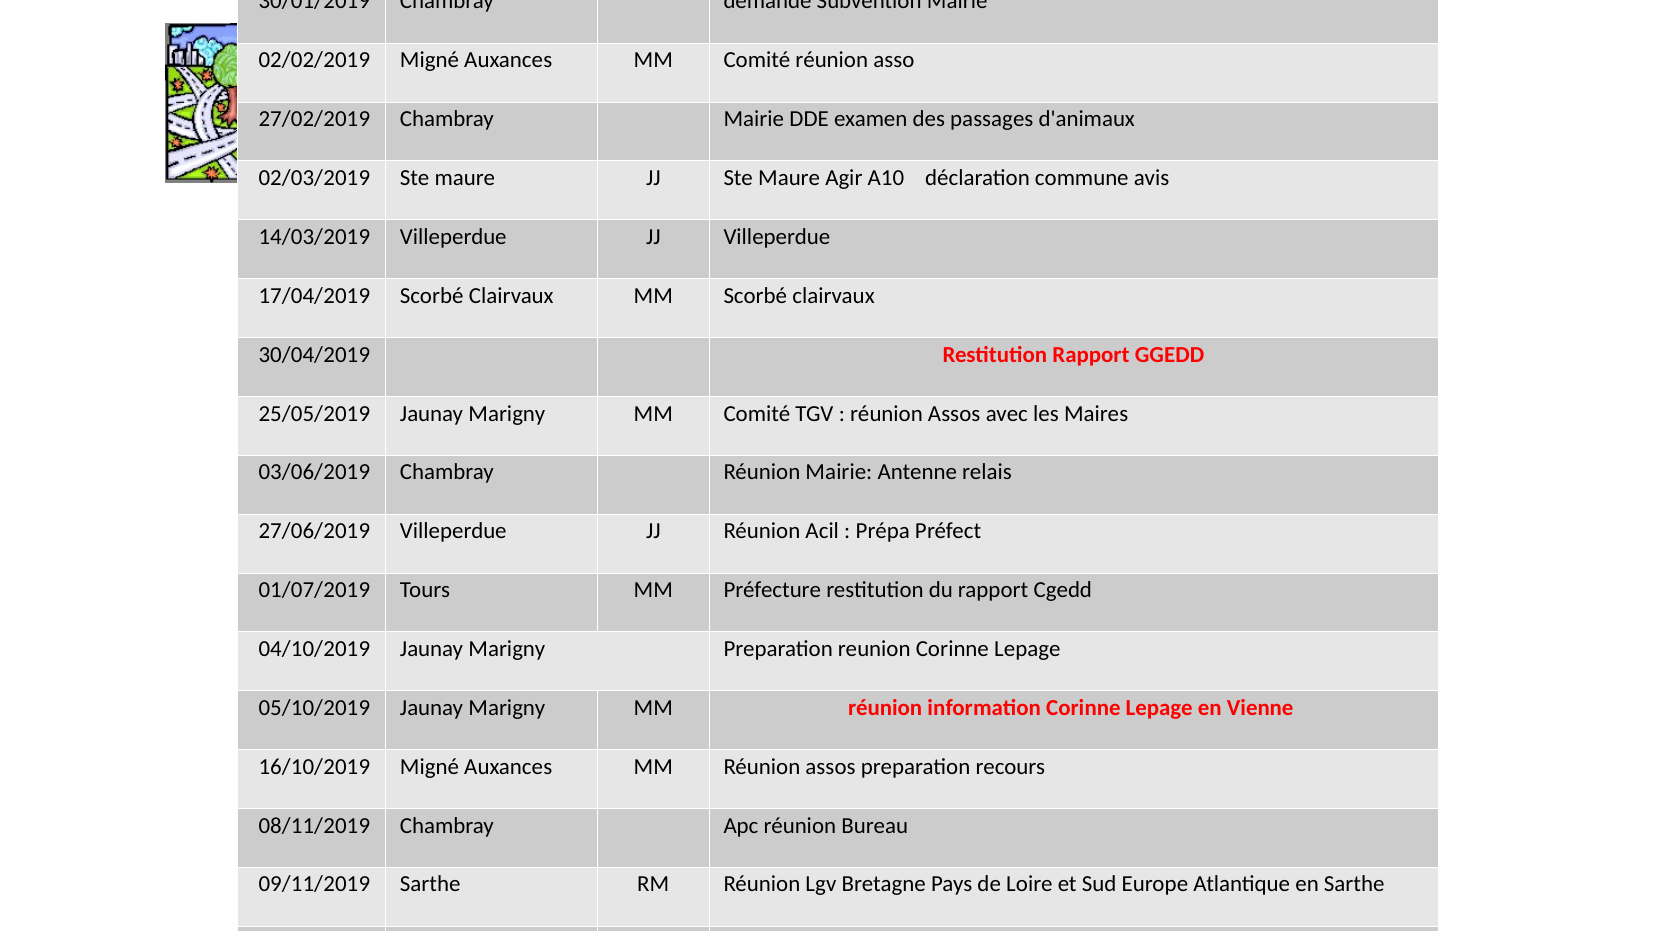

| 2019 Activités | | | |
| --- | --- | --- | --- |
| Date | Lieu | accomp | Evènement |
| 10/01/2019 | Paris | | RV Huglo lepage |
| 18/01/2019 | Sarthe | PL | Réunion information Juridiques Corinne Lepage Sarthe |
| 24/01/2019 | Chambray | | Apc réunion Bureau |
| 30/01/2019 | Chambray | | demande Subvention Mairie |
| 02/02/2019 | Migné Auxances | MM | Comité réunion asso |
| 27/02/2019 | Chambray | | Mairie DDE examen des passages d'animaux |
| 02/03/2019 | Ste maure | JJ | Ste Maure Agir A10 déclaration commune avis |
| 14/03/2019 | Villeperdue | JJ | Villeperdue |
| 17/04/2019 | Scorbé Clairvaux | MM | Scorbé clairvaux |
| 30/04/2019 | | | Restitution Rapport GGEDD |
| 25/05/2019 | Jaunay Marigny | MM | Comité TGV : réunion Assos avec les Maires |
| 03/06/2019 | Chambray | | Réunion Mairie: Antenne relais |
| 27/06/2019 | Villeperdue | JJ | Réunion Acil : Prépa Préfect |
| 01/07/2019 | Tours | MM | Préfecture restitution du rapport Cgedd |
| 04/10/2019 | Jaunay Marigny | | Preparation reunion Corinne Lepage |
| 05/10/2019 | Jaunay Marigny | MM | réunion information Corinne Lepage en Vienne |
| 16/10/2019 | Migné Auxances | MM | Réunion assos preparation recours |
| 08/11/2019 | Chambray | | Apc réunion Bureau |
| 09/11/2019 | Sarthe | RM | Réunion Lgv Bretagne Pays de Loire et Sud Europe Atlantique en Sarthe |
| 28/11/2019 | Chambray | | AG Apc |
Association pour la Protection de Chambray